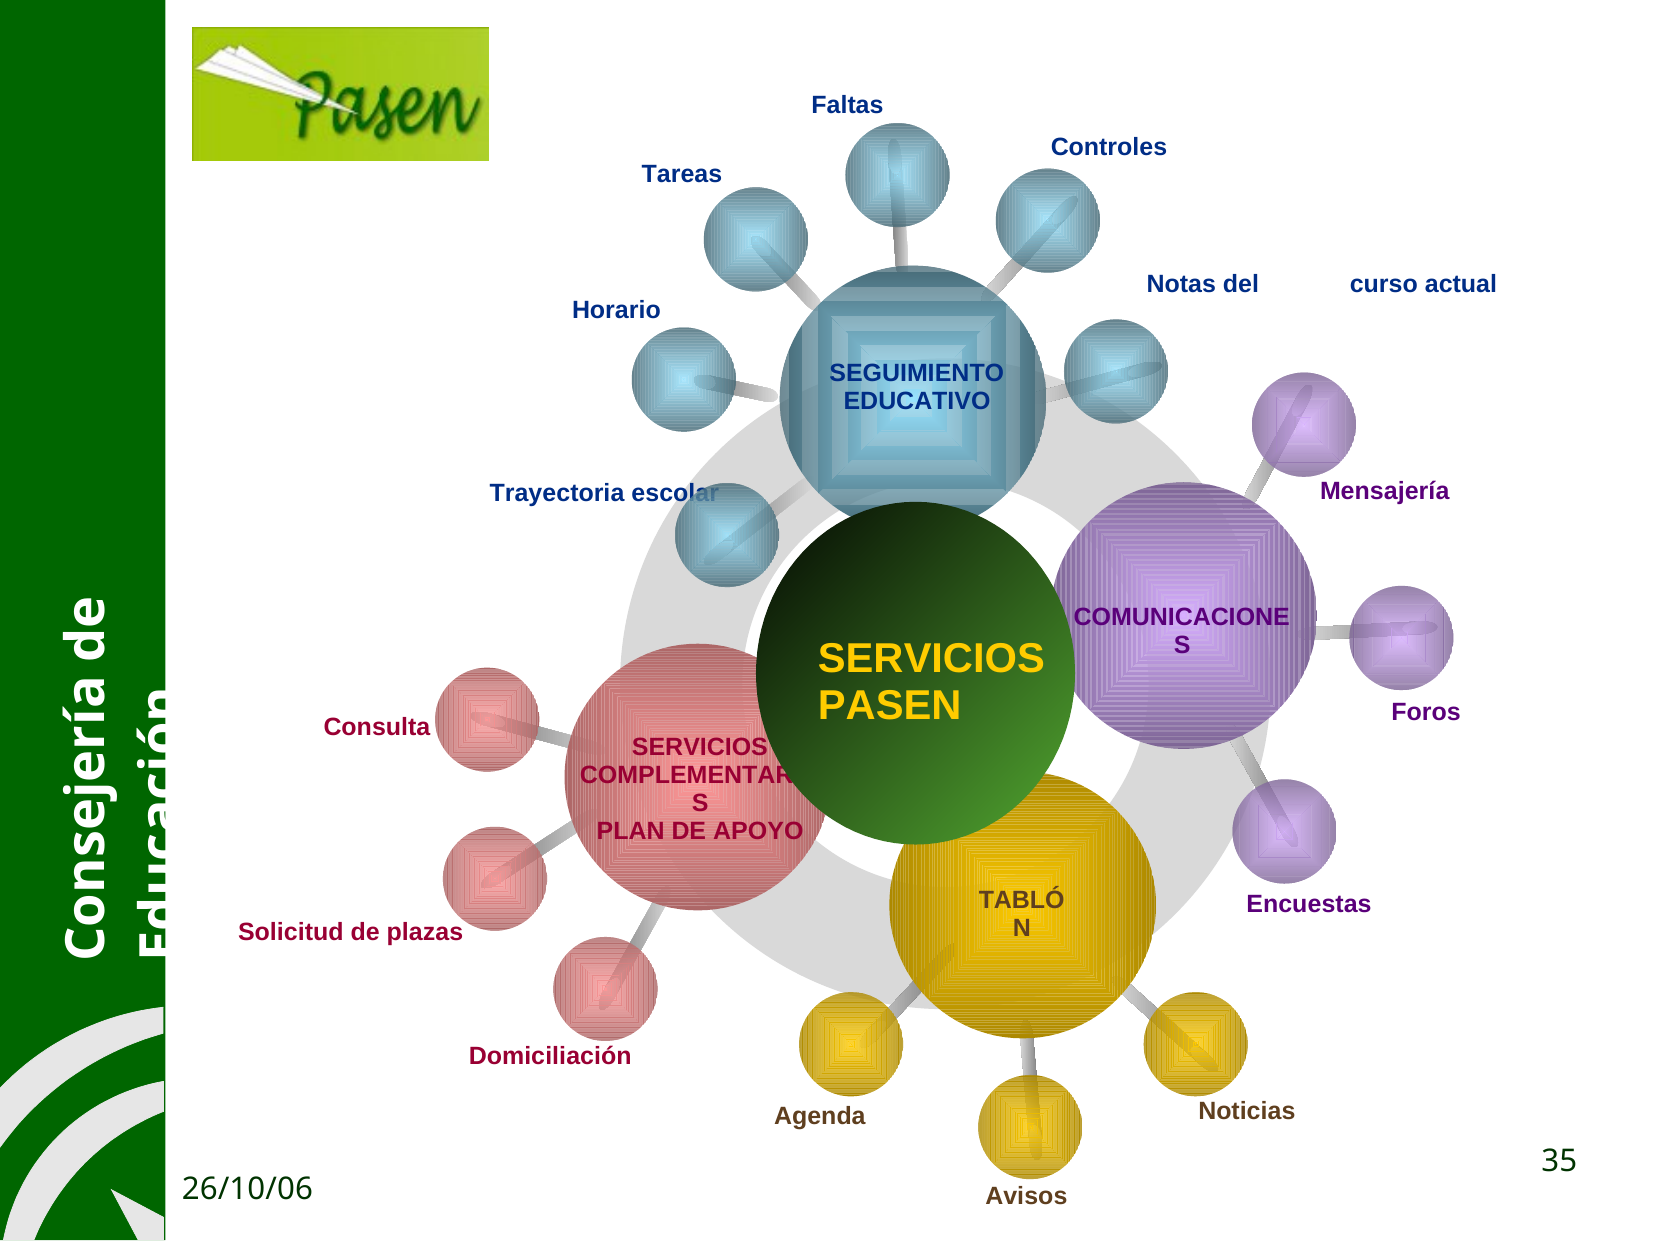

Faltas
Controles
Tareas
Notas del curso actual
Horario
Trayectoria escolar
SEGUIMIENTO
EDUCATIVO
Mensajería
Foros
Encuestas
COMUNICACIONES
SERVICIOS
PASEN
PASEN
SERVICIOS
COMPLEMENTARIOS
PLAN DE APOYO
Consulta
Solicitud de plazas
Domiciliación
TABLÓN
Noticias
Agenda
Avisos
35